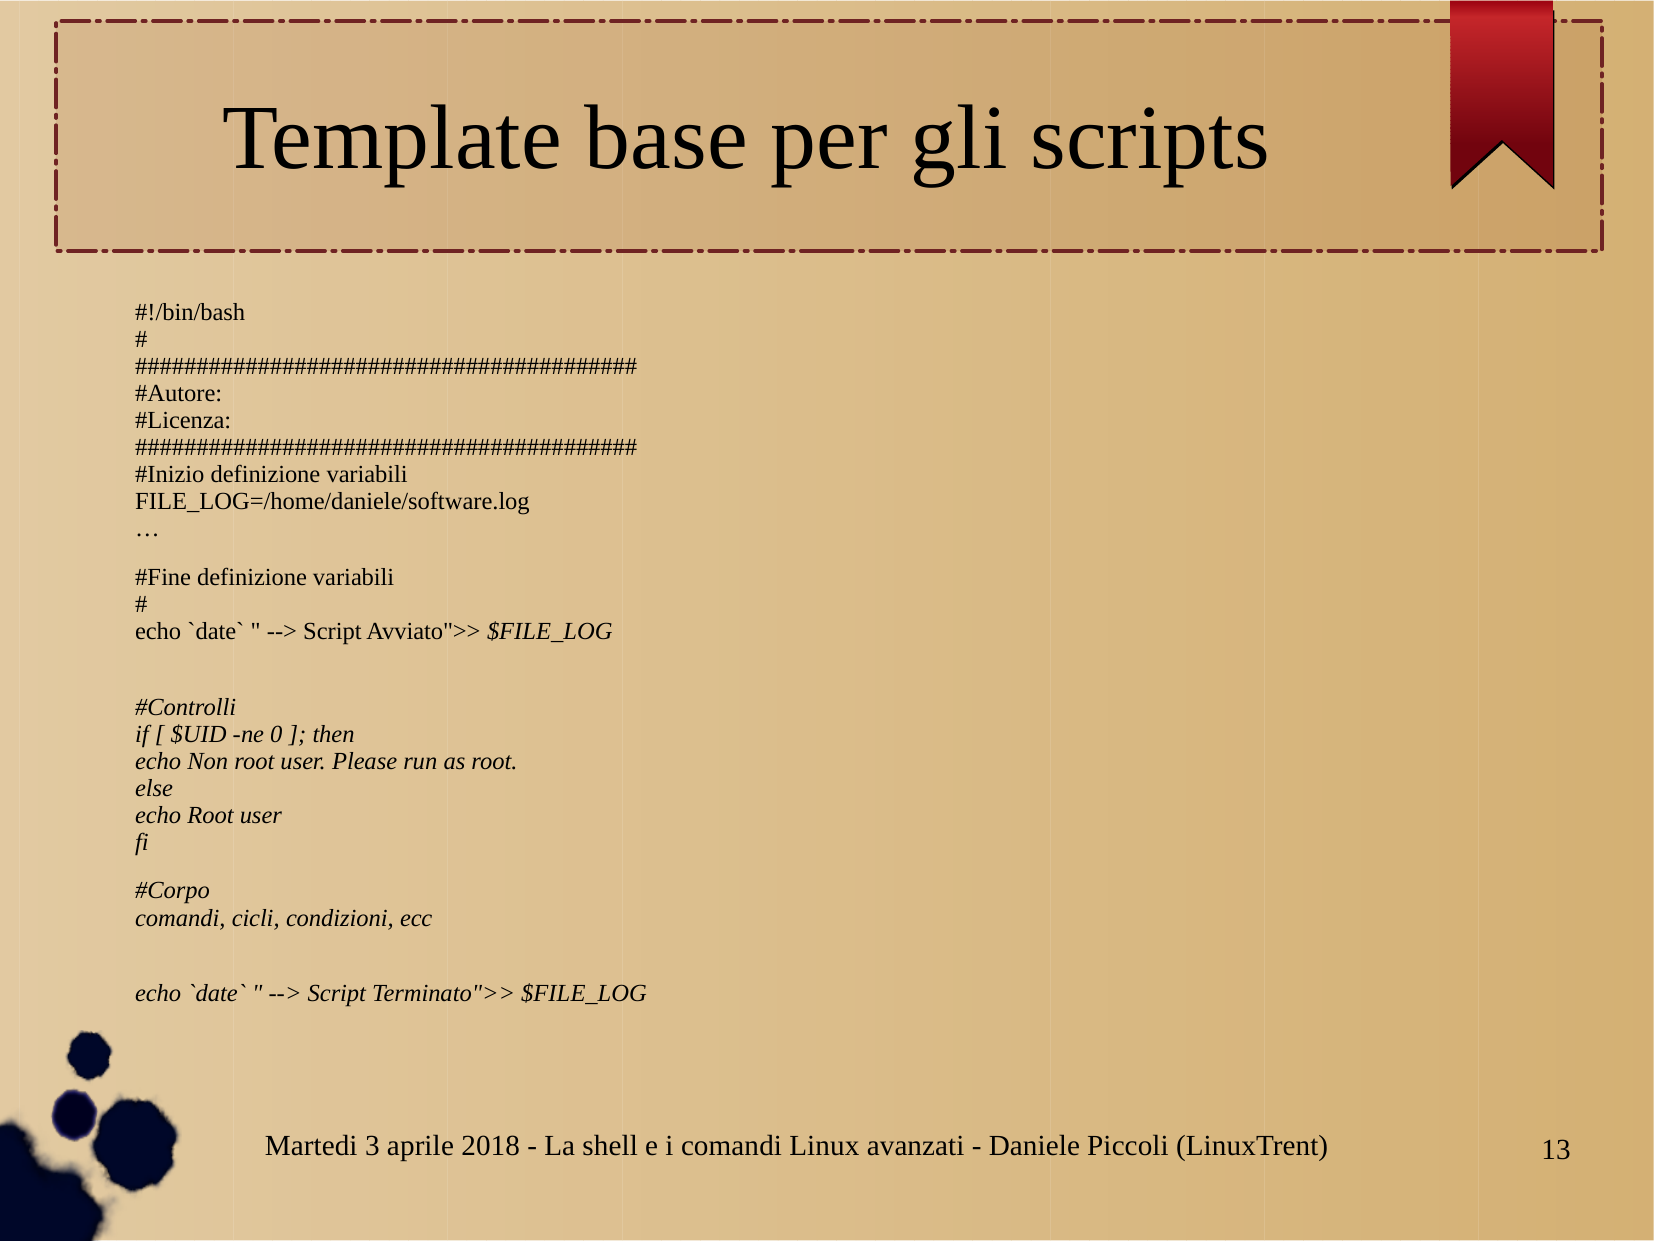

# Template base per gli scripts
#!/bin/bash
#
#########################################
#Autore:
#Licenza:
#########################################
#Inizio definizione variabili
FILE_LOG=/home/daniele/software.log
…
#Fine definizione variabili
#
echo `date` " --> Script Avviato">> $FILE_LOG
#Controlli
if [ $UID -ne 0 ]; then
echo Non root user. Please run as root.
else
echo Root user
fi
#Corpo
comandi, cicli, condizioni, ecc
echo `date` " --> Script Terminato">> $FILE_LOG
Martedi 3 aprile 2018 - La shell e i comandi Linux avanzati - Daniele Piccoli (LinuxTrent)
13